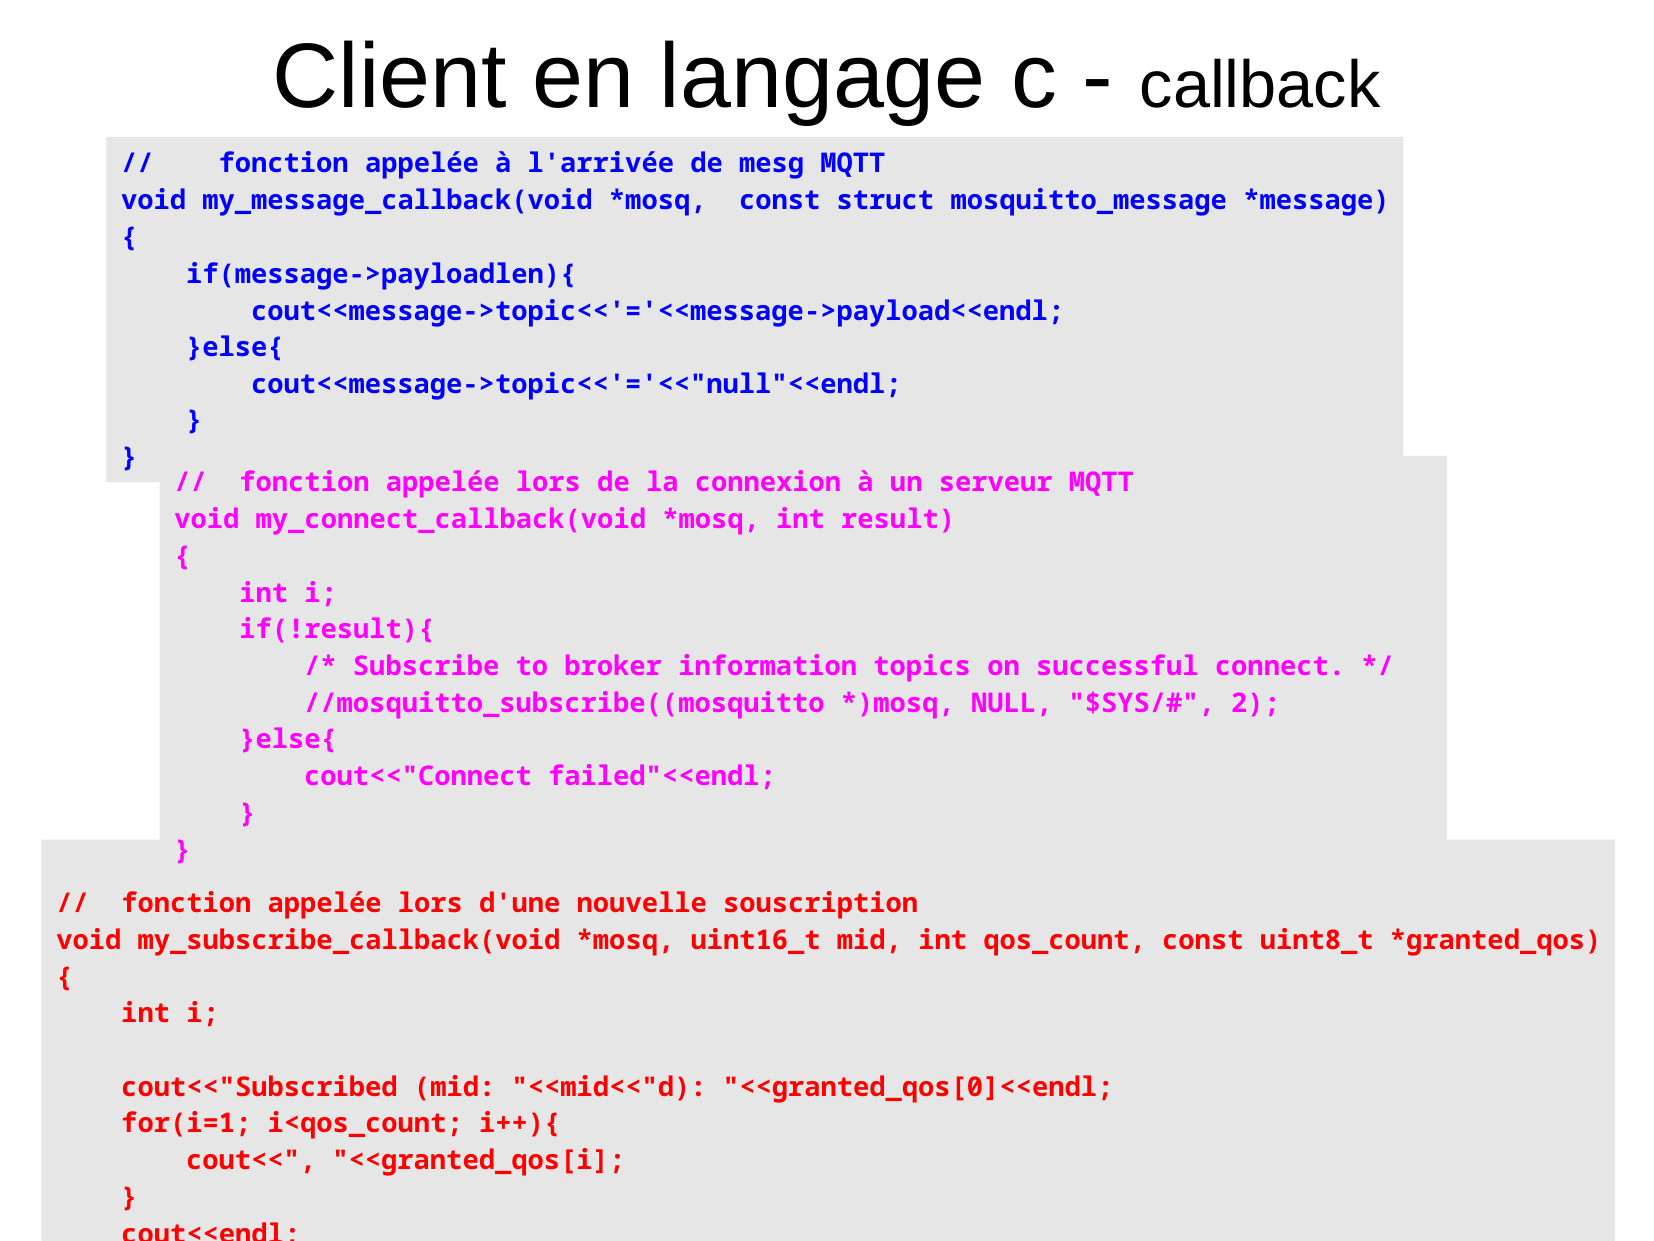

# Client en langage c - callback
// fonction appelée à l'arrivée de mesg MQTT
void my_message_callback(void *mosq, const struct mosquitto_message *message)
{
 if(message->payloadlen){
 cout<<message->topic<<'='<<message->payload<<endl;
 }else{
 cout<<message->topic<<'='<<"null"<<endl;
 }
}
// fonction appelée lors de la connexion à un serveur MQTT
void my_connect_callback(void *mosq, int result)
{
 int i;
 if(!result){
 /* Subscribe to broker information topics on successful connect. */
 //mosquitto_subscribe((mosquitto *)mosq, NULL, "$SYS/#", 2);
 }else{
 cout<<"Connect failed"<<endl;
 }
}
// fonction appelée lors d'une nouvelle souscription
void my_subscribe_callback(void *mosq, uint16_t mid, int qos_count, const uint8_t *granted_qos)
{
 int i;
 cout<<"Subscribed (mid: "<<mid<<"d): "<<granted_qos[0]<<endl;
 for(i=1; i<qos_count; i++){
 cout<<", "<<granted_qos[i];
 }
 cout<<endl;
}